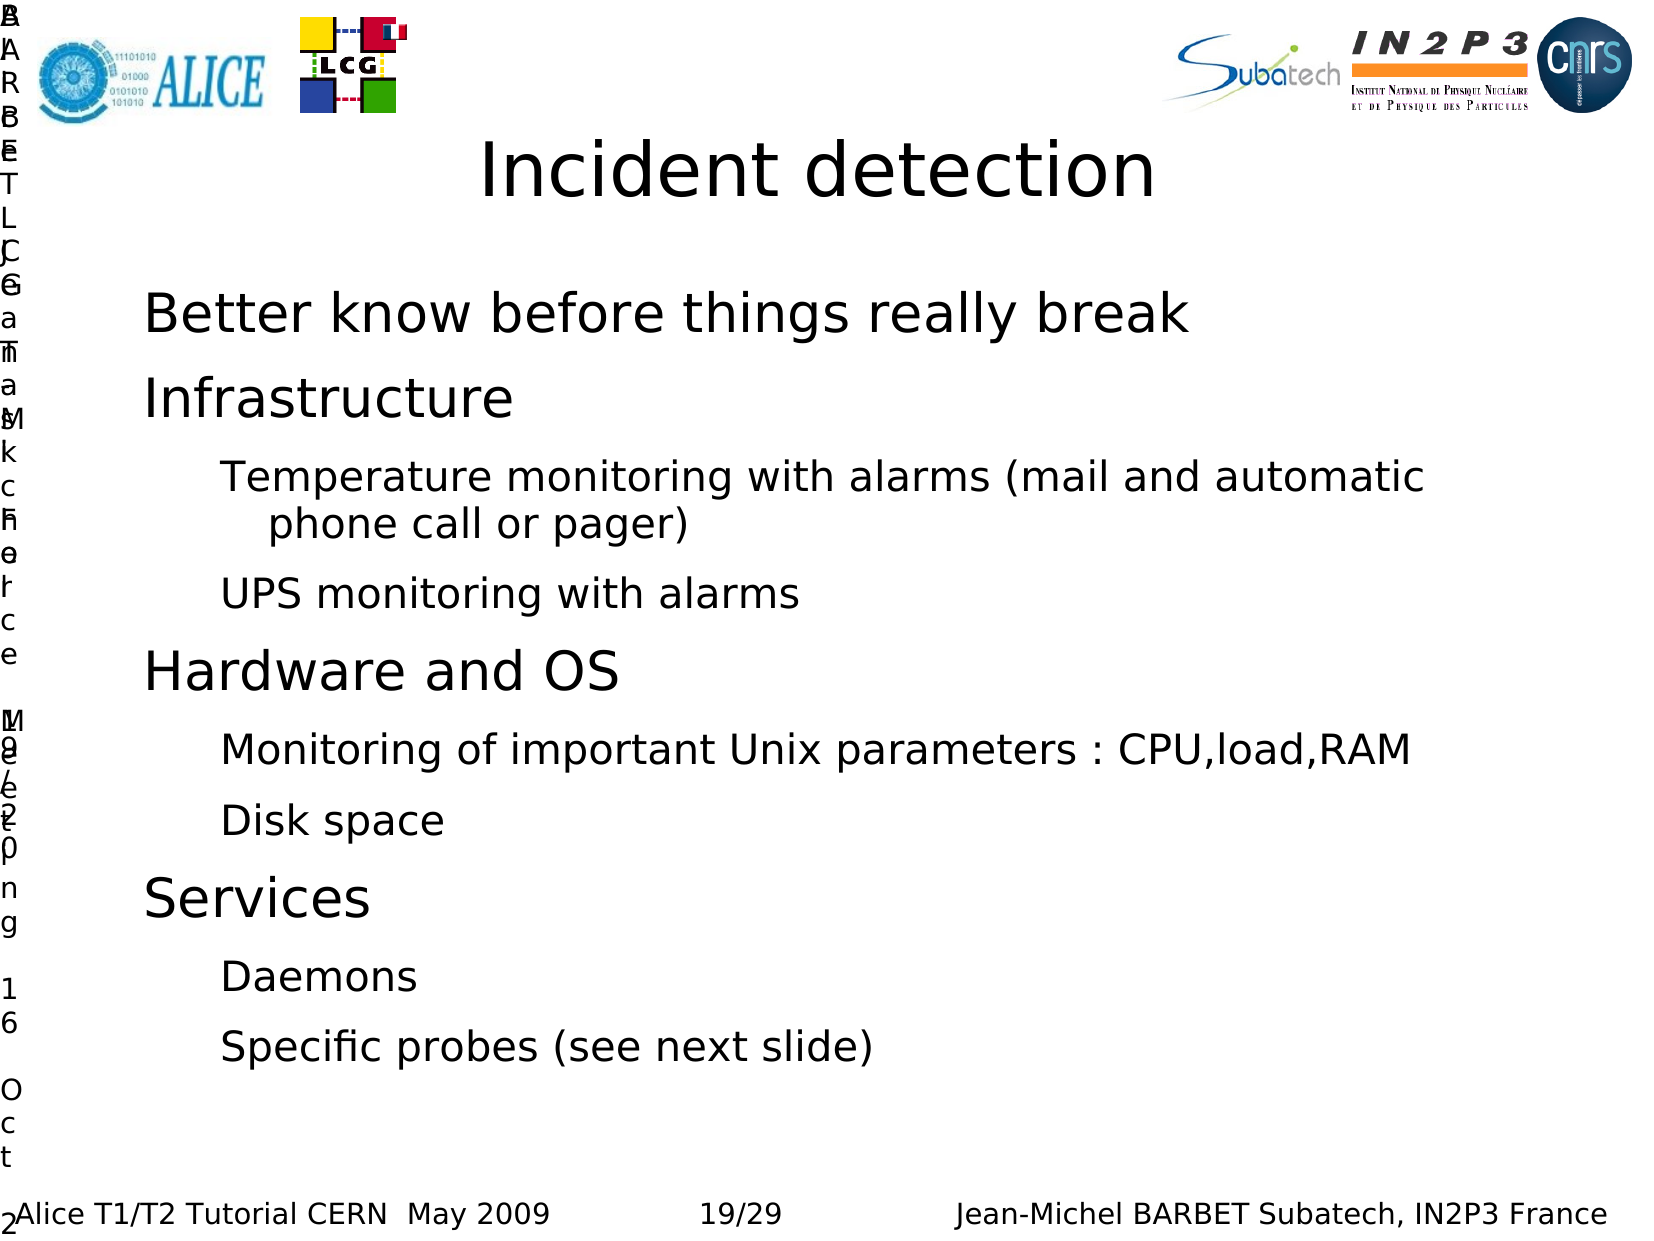

# Incident detection
Better know before things really break
Infrastructure
Temperature monitoring with alarms (mail and automatic phone call or pager)
UPS monitoring with alarms
Hardware and OS
Monitoring of important Unix parameters : CPU,load,RAM
Disk space
Services
Daemons
Specific probes (see next slide)